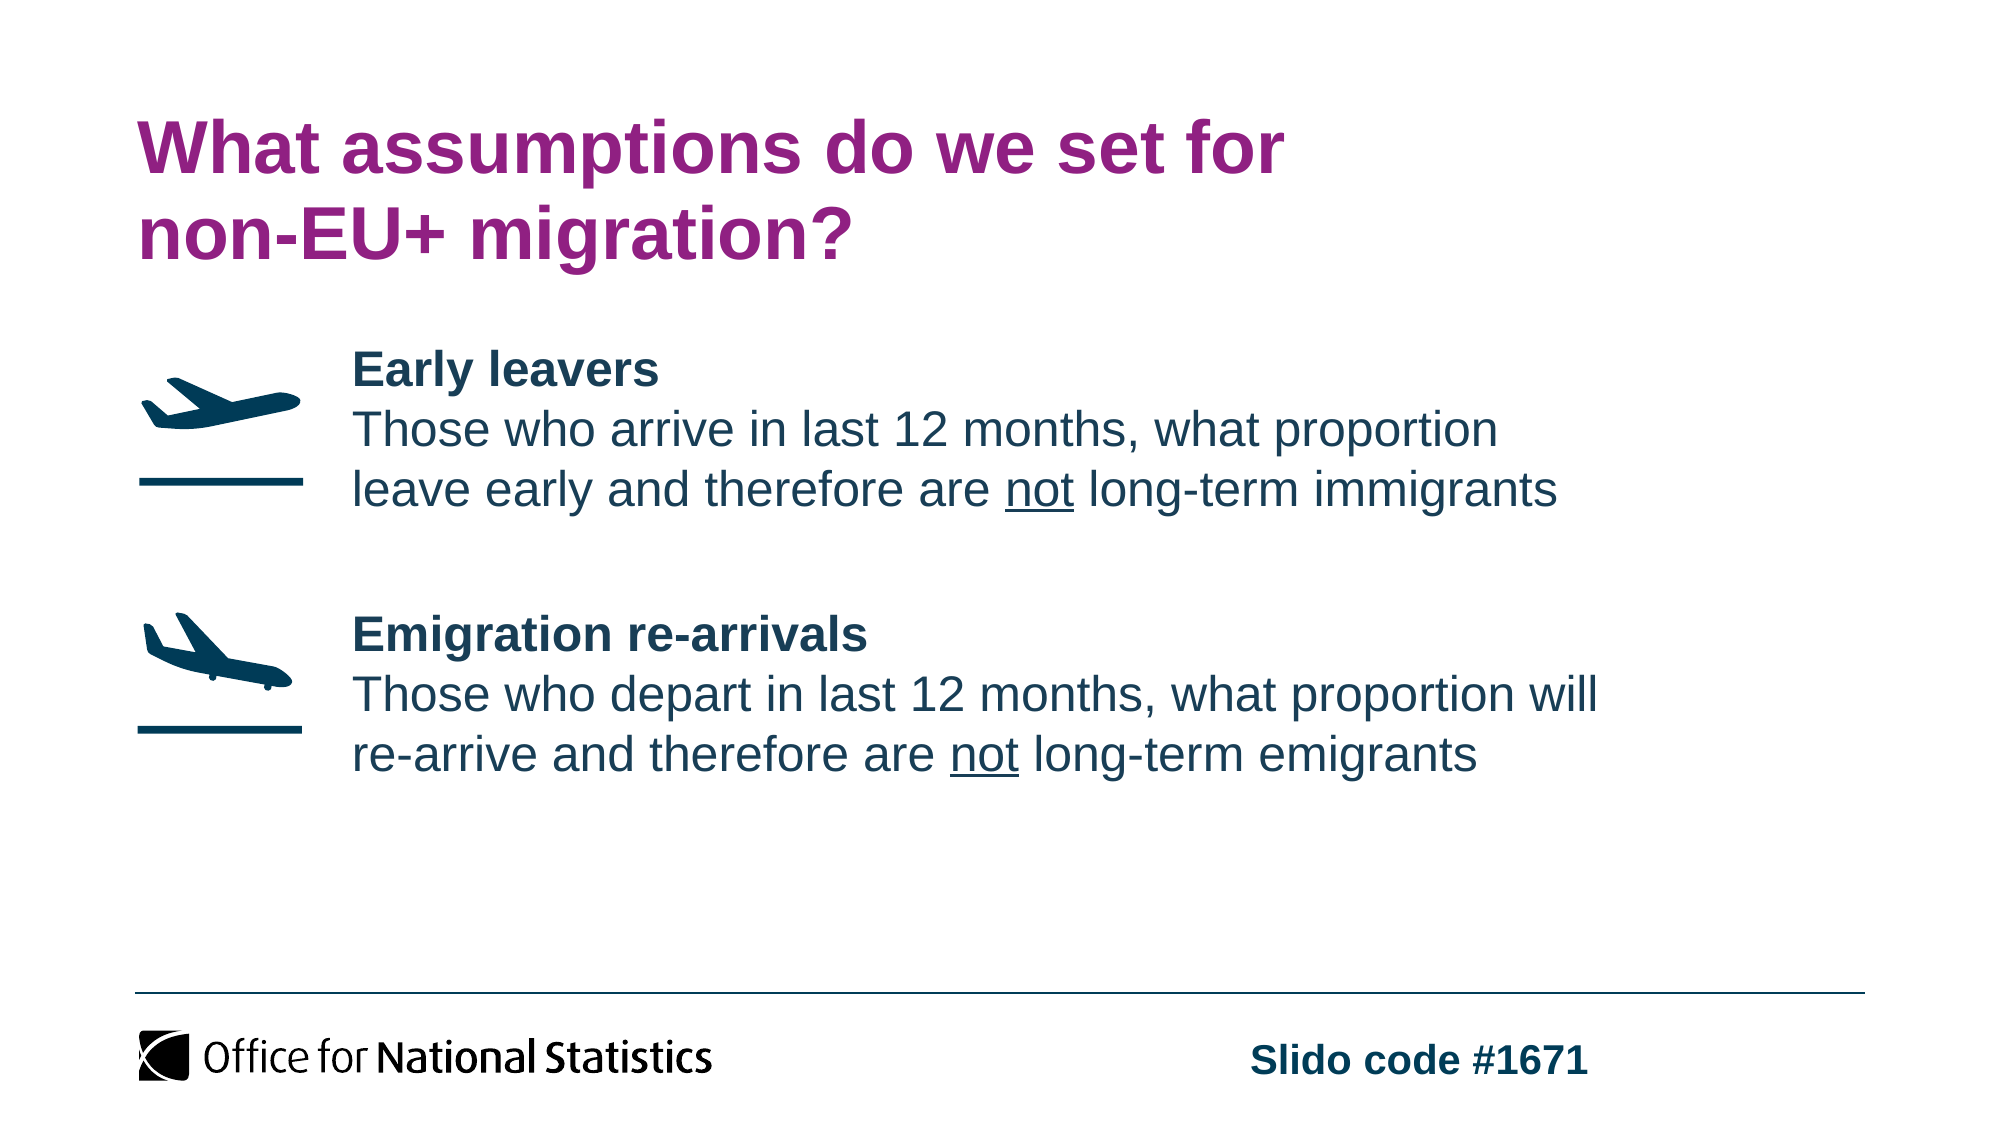

# What assumptions do we set for non-EU+ migration?
Early leavers
Those who arrive in last 12 months, what proportion leave early and therefore are not long-term immigrants
Emigration re-arrivals
Those who depart in last 12 months, what proportion will re-arrive and therefore are not long-term emigrants
Slido code #1671